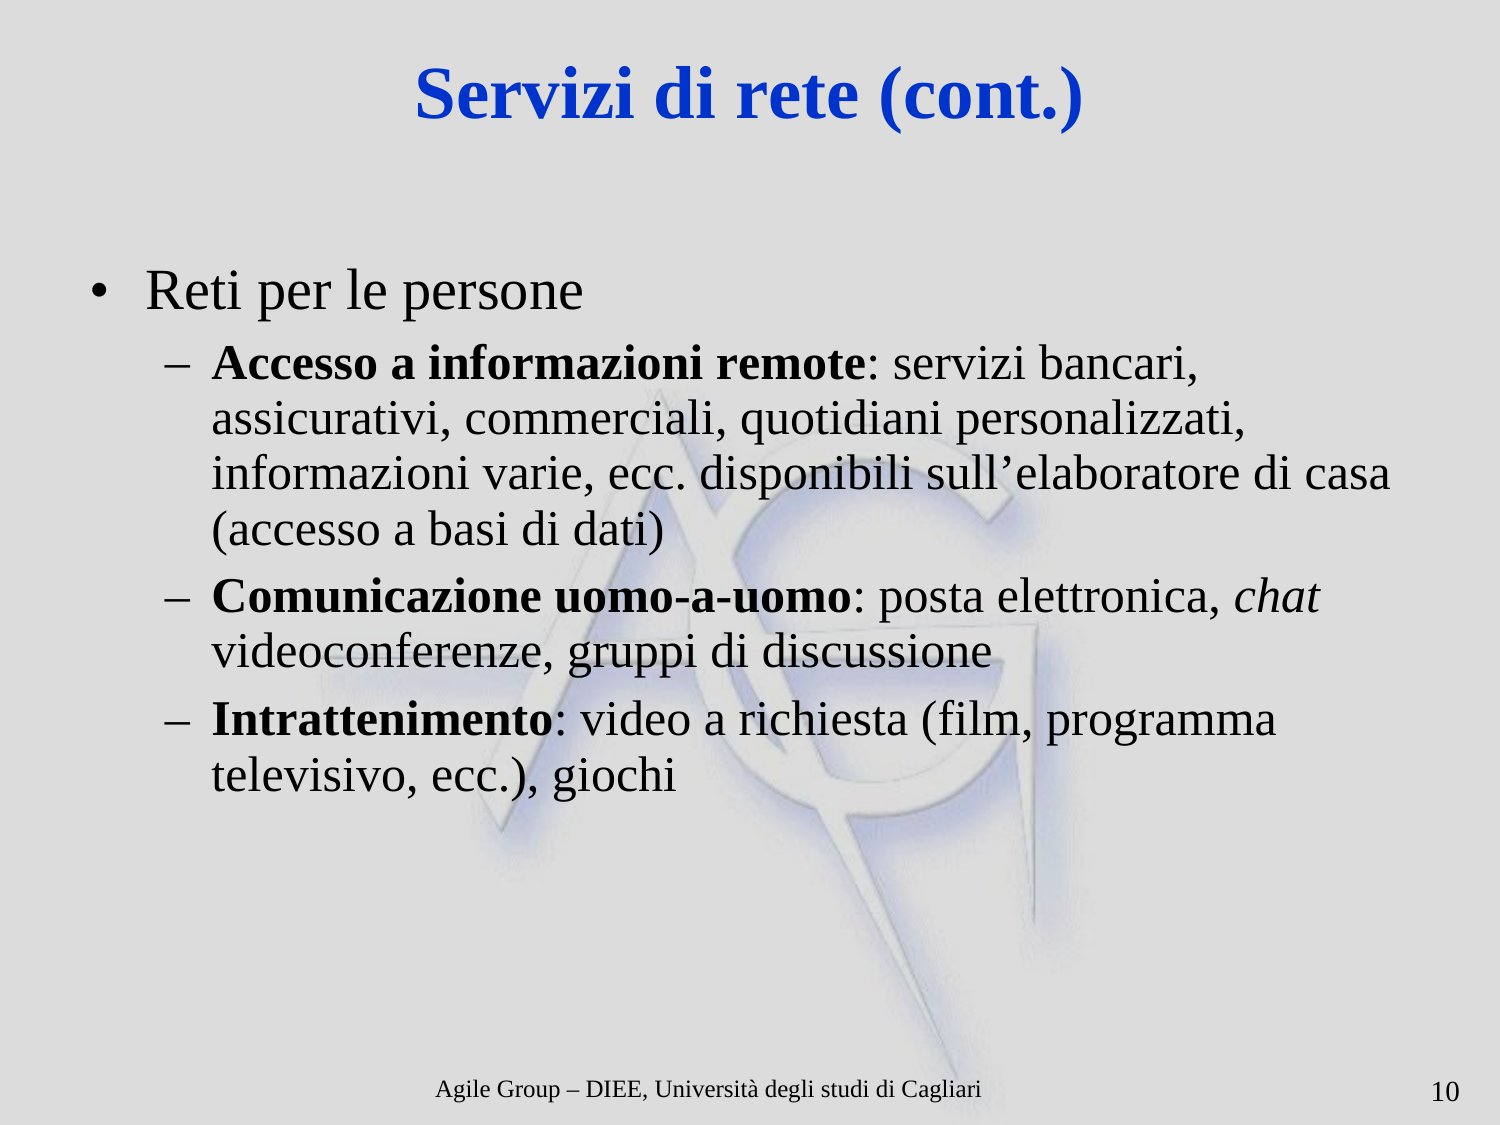

# Servizi di rete (cont.)
Reti per le persone
Accesso a informazioni remote: servizi bancari, assicurativi, commerciali, quotidiani personalizzati, informazioni varie, ecc. disponibili sull’elaboratore di casa (accesso a basi di dati)
Comunicazione uomo-a-uomo: posta elettronica, chat videoconferenze, gruppi di discussione
Intrattenimento: video a richiesta (film, programma televisivo, ecc.), giochi
10